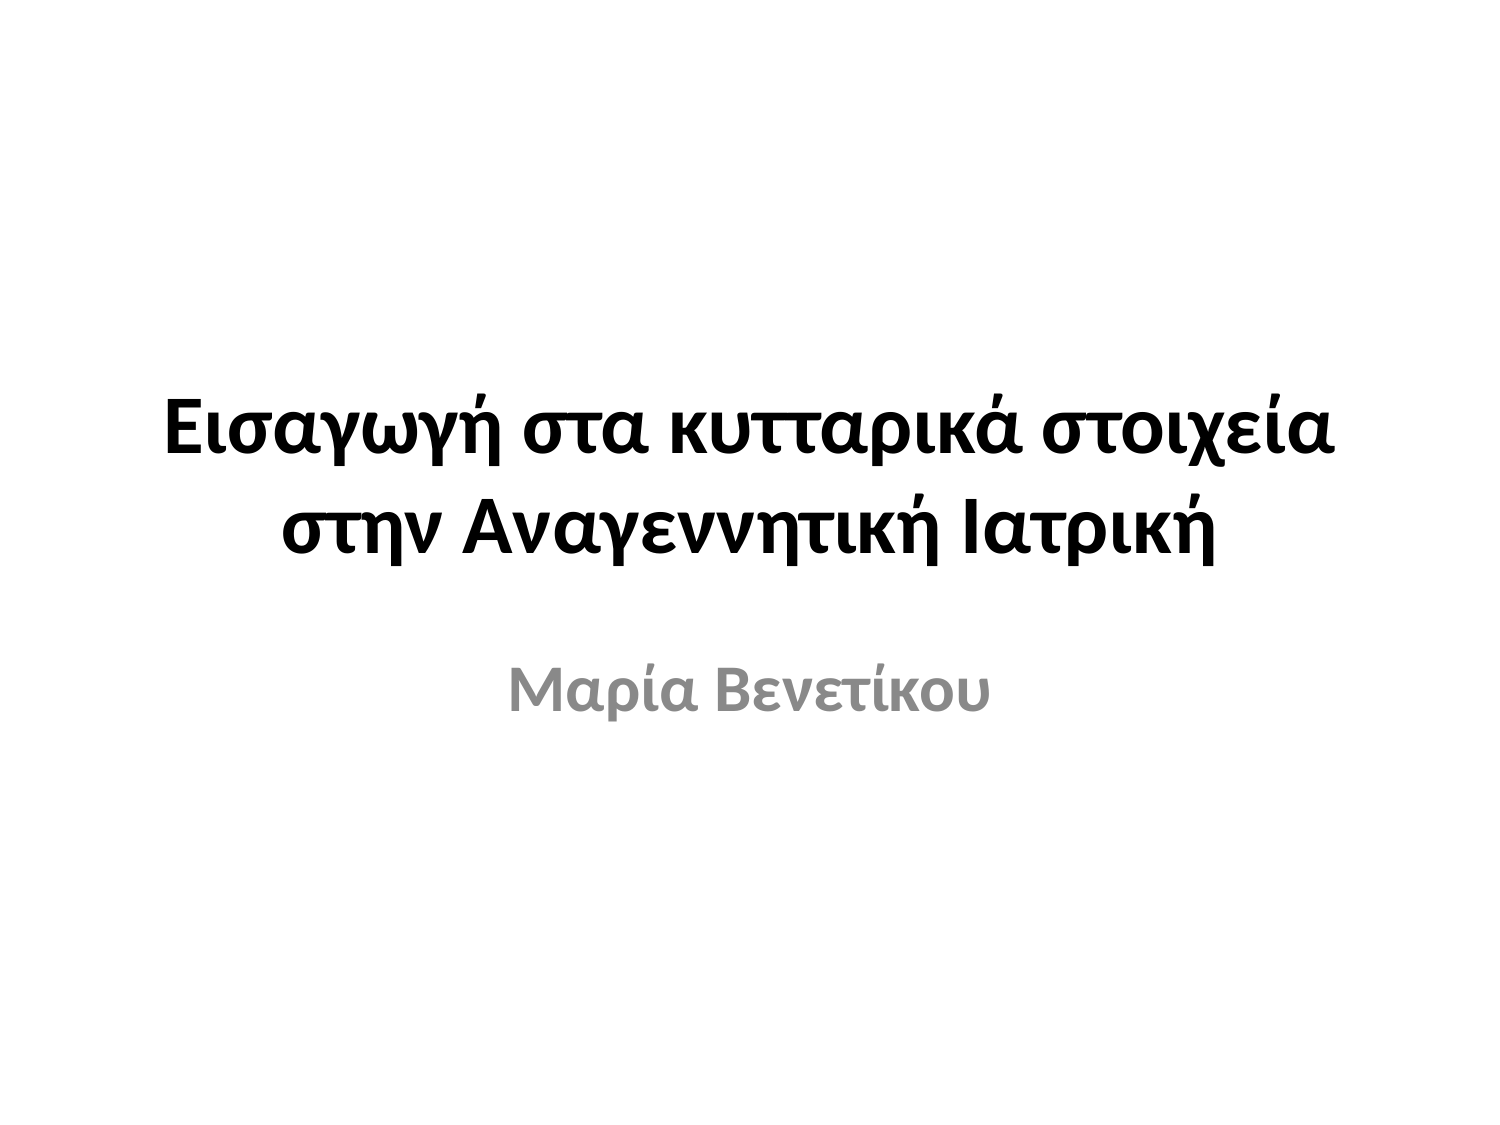

# Εισαγωγή στα κυτταρικά στοιχεία στην Αναγεννητική Ιατρική
Μαρία Βενετίκου